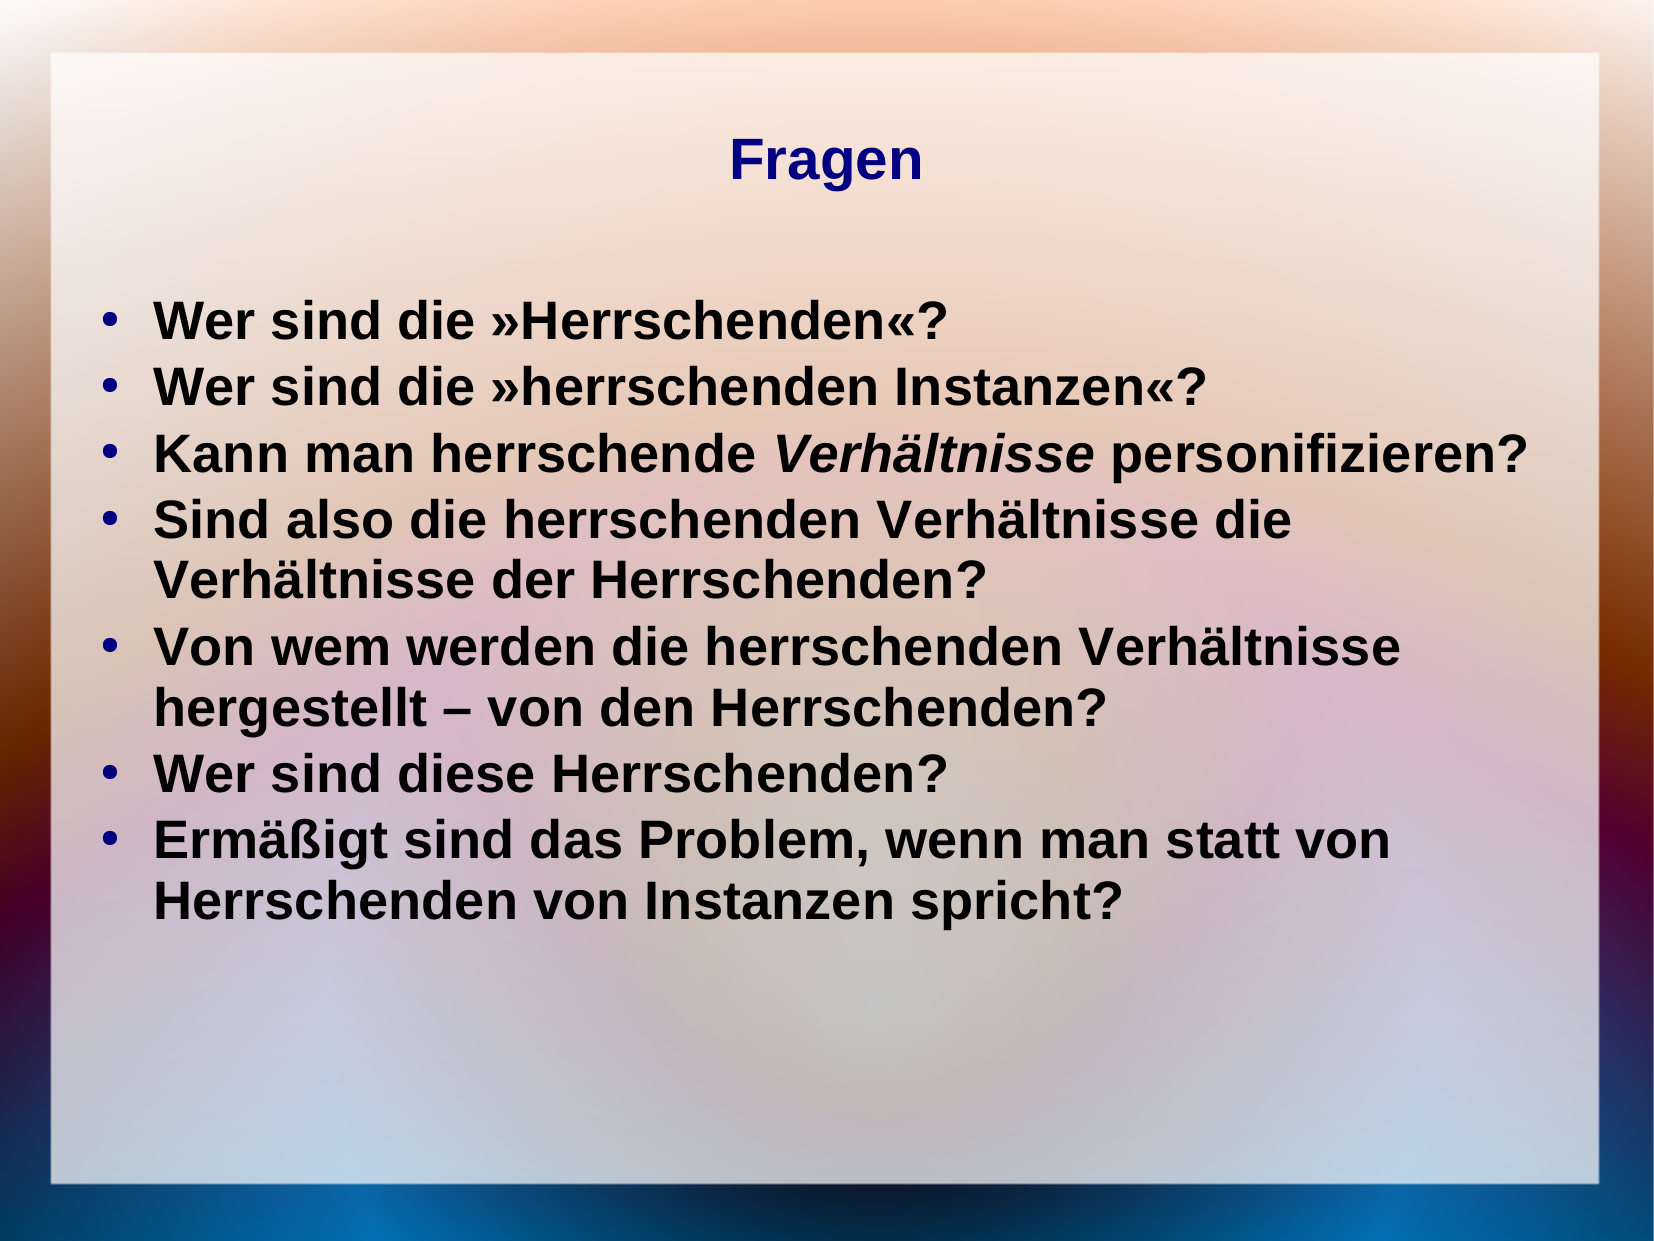

# Fragen
Wer sind die »Herrschenden«?
Wer sind die »herrschenden Instanzen«?
Kann man herrschende Verhältnisse personifizieren?
Sind also die herrschenden Verhältnisse die Verhältnisse der Herrschenden?
Von wem werden die herrschenden Verhältnisse hergestellt – von den Herrschenden?
Wer sind diese Herrschenden?
Ermäßigt sind das Problem, wenn man statt von Herrschenden von Instanzen spricht?